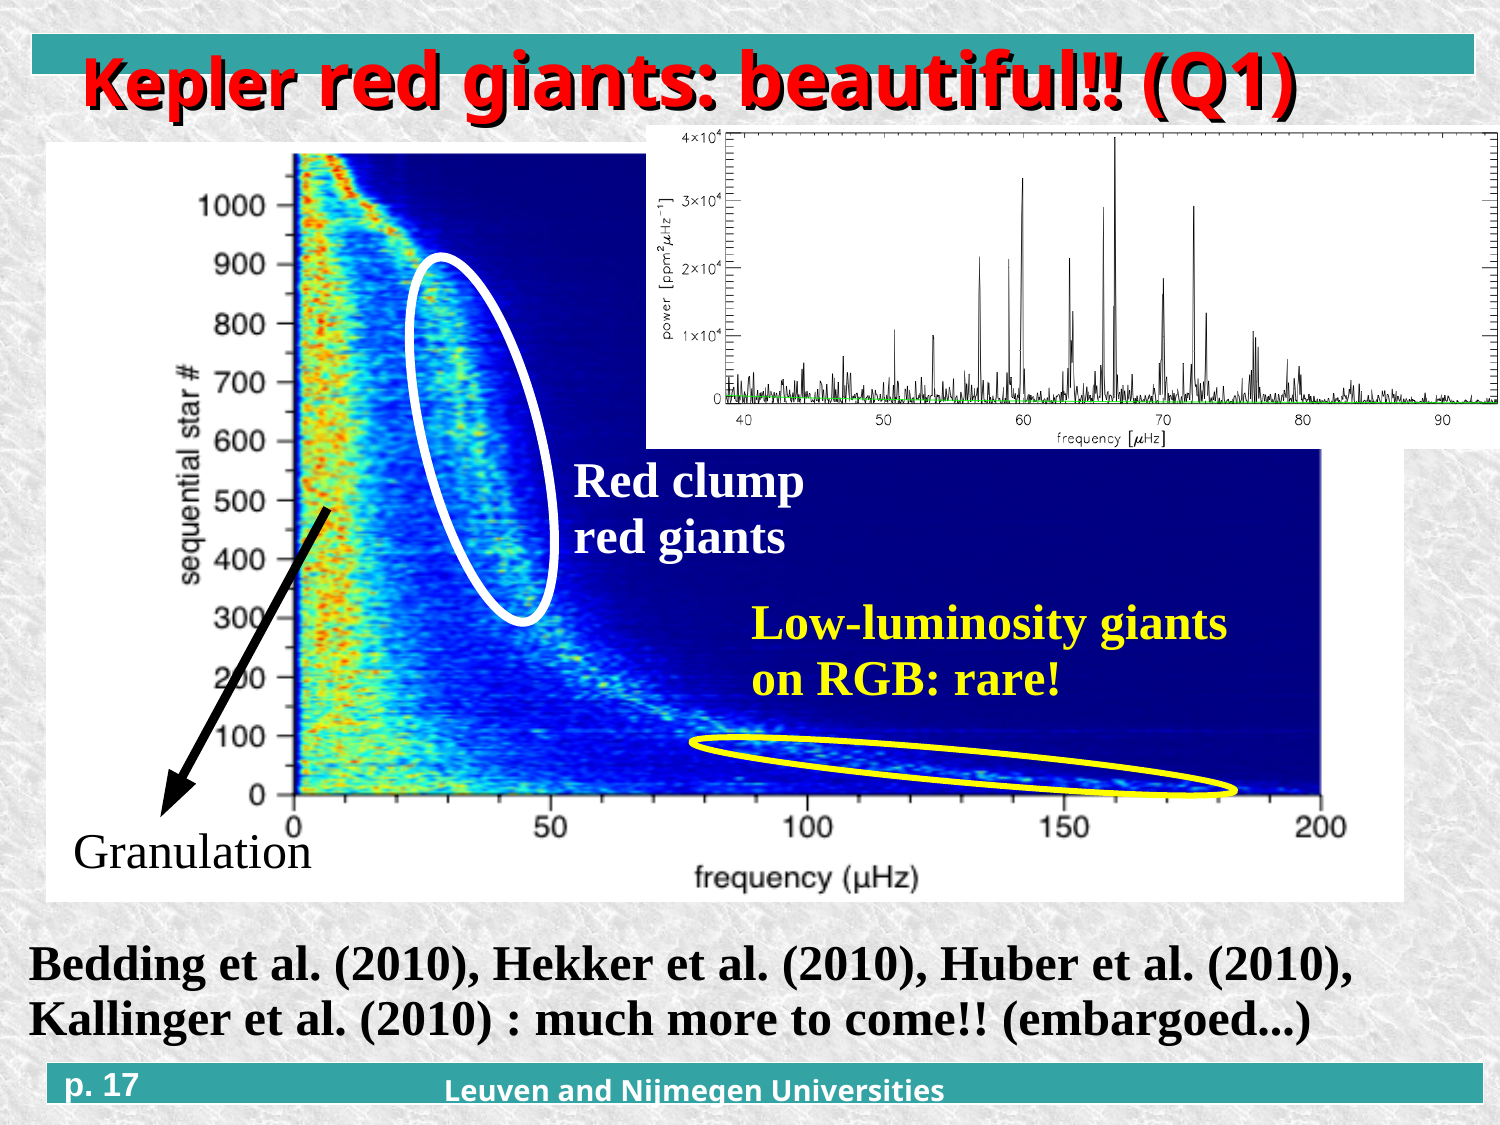

# Kepler red giants: beautiful!! (Q1)
Red clump red giants
Low-luminosity giants on RGB: rare!
Granulation
Bedding et al. (2010), Hekker et al. (2010), Huber et al. (2010),
Kallinger et al. (2010) : much more to come!! (embargoed...)